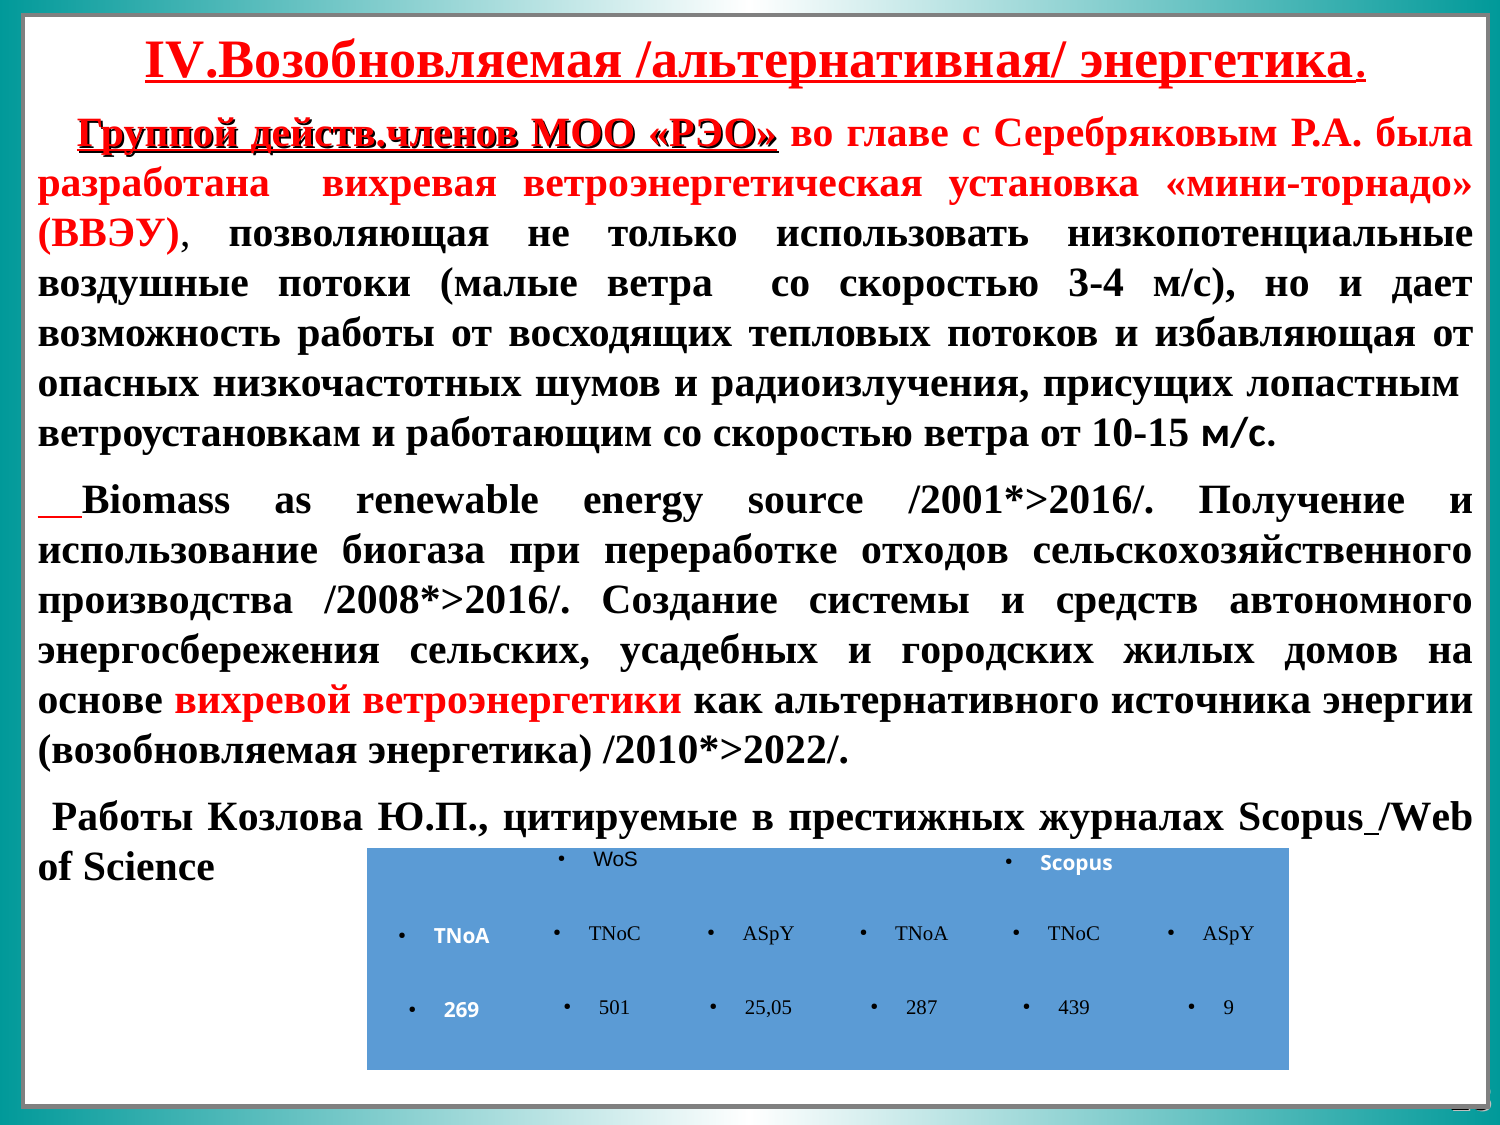

# IV.Возобновляемая /альтернативная/ энергетика.
 Группой действ.членов МОО «РЭО» во главе с Серебряковым Р.А. была разработана вихревая ветроэнергетическая установка «мини-торнадо» (ВВЭУ), позволяющая не только использовать низкопотенциальные воздушные потоки (малые ветра со скоростью 3-4 м/с), но и дает возможность работы от восходящих тепловых потоков и избавляющая от опасных низкочастотных шумов и радиоизлучения, присущих лопастным ветроустановкам и работающим со скоростью ветра от 10-15 м/с.
 Biomass as renewable energy source /2001*>2016/. Получение и использование биогаза при переработке отходов сельскохозяйственного производства /2008*>2016/. Cоздание системы и средств автономного энергосбережения сельских, усадебных и городских жилых домов на основе вихревой ветроэнергетики как альтернативного источника энергии (возобновляемая энергетика) /2010*>2022/.
 Работы Козлова Ю.П., цитируемые в престижных журналах Scopus /Web of Science
| WoS | | | Scopus | | |
| --- | --- | --- | --- | --- | --- |
| TNoA | TNoC | ASpY | TNoA | TNoC | ASpY |
| 269 | 501 | 25,05 | 287 | 439 | 9 |